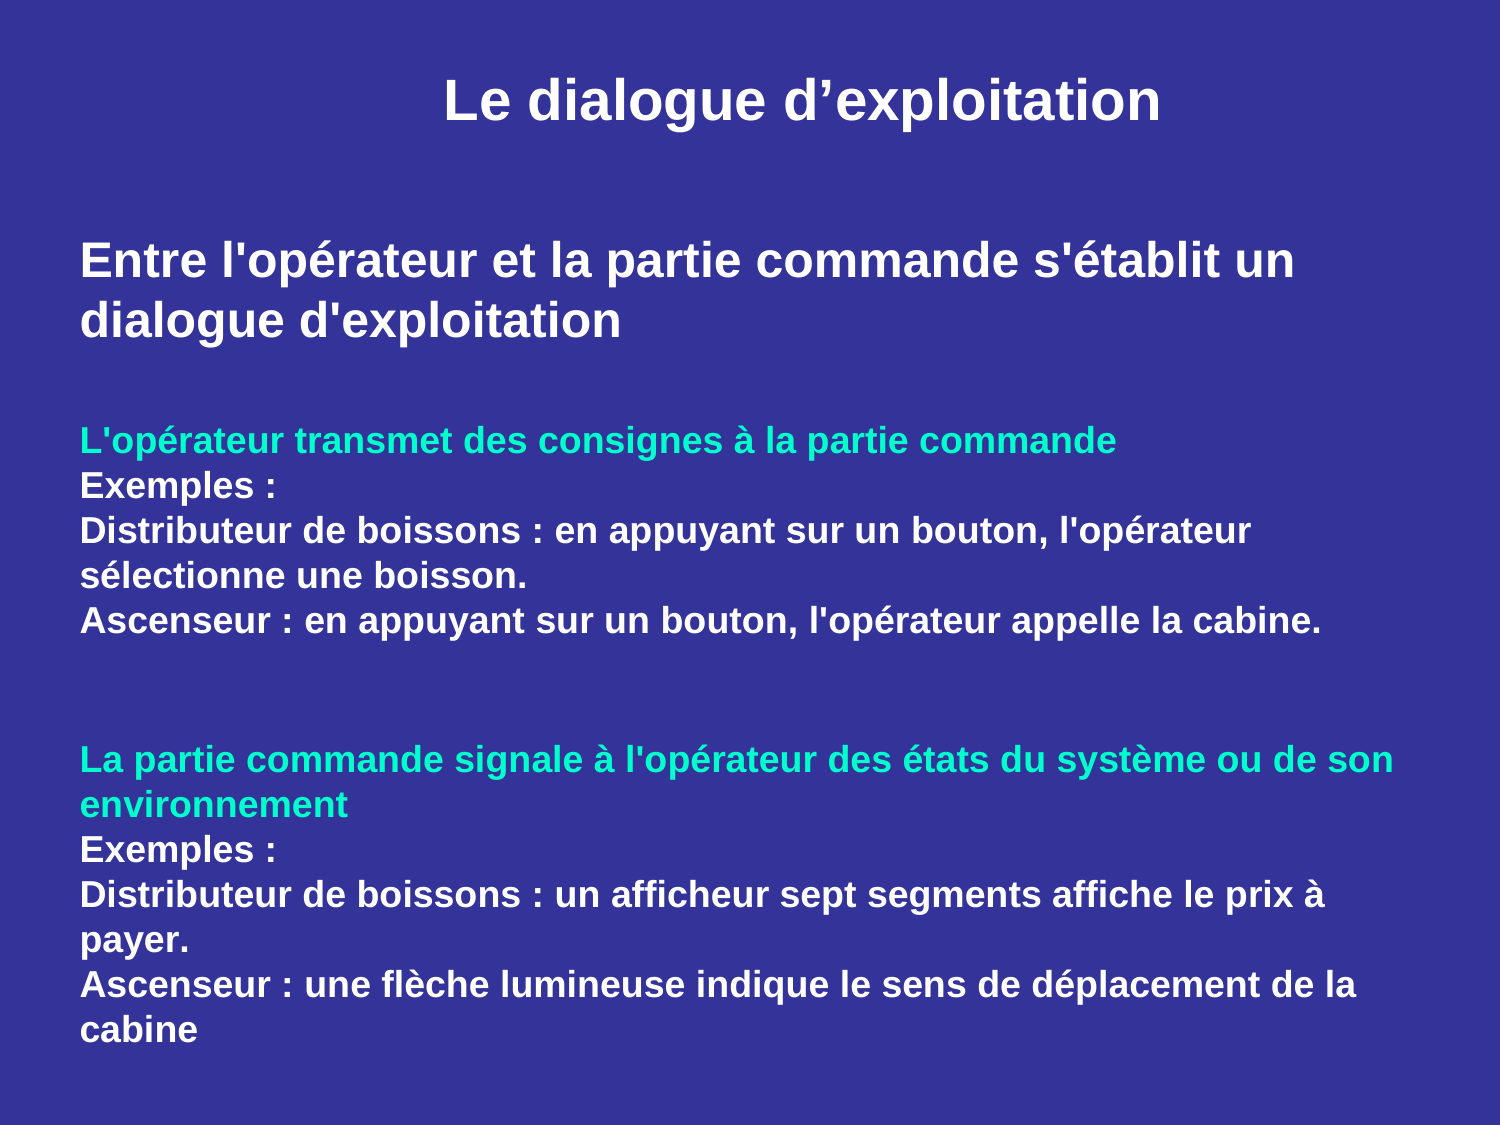

Le dialogue d’exploitation
Entre l'opérateur et la partie commande s'établit un dialogue d'exploitation
L'opérateur transmet des consignes à la partie commande
Exemples :
Distributeur de boissons : en appuyant sur un bouton, l'opérateur sélectionne une boisson.
Ascenseur : en appuyant sur un bouton, l'opérateur appelle la cabine.
La partie commande signale à l'opérateur des états du système ou de son environnement
Exemples :
Distributeur de boissons : un afficheur sept segments affiche le prix à payer.
Ascenseur : une flèche lumineuse indique le sens de déplacement de la cabine